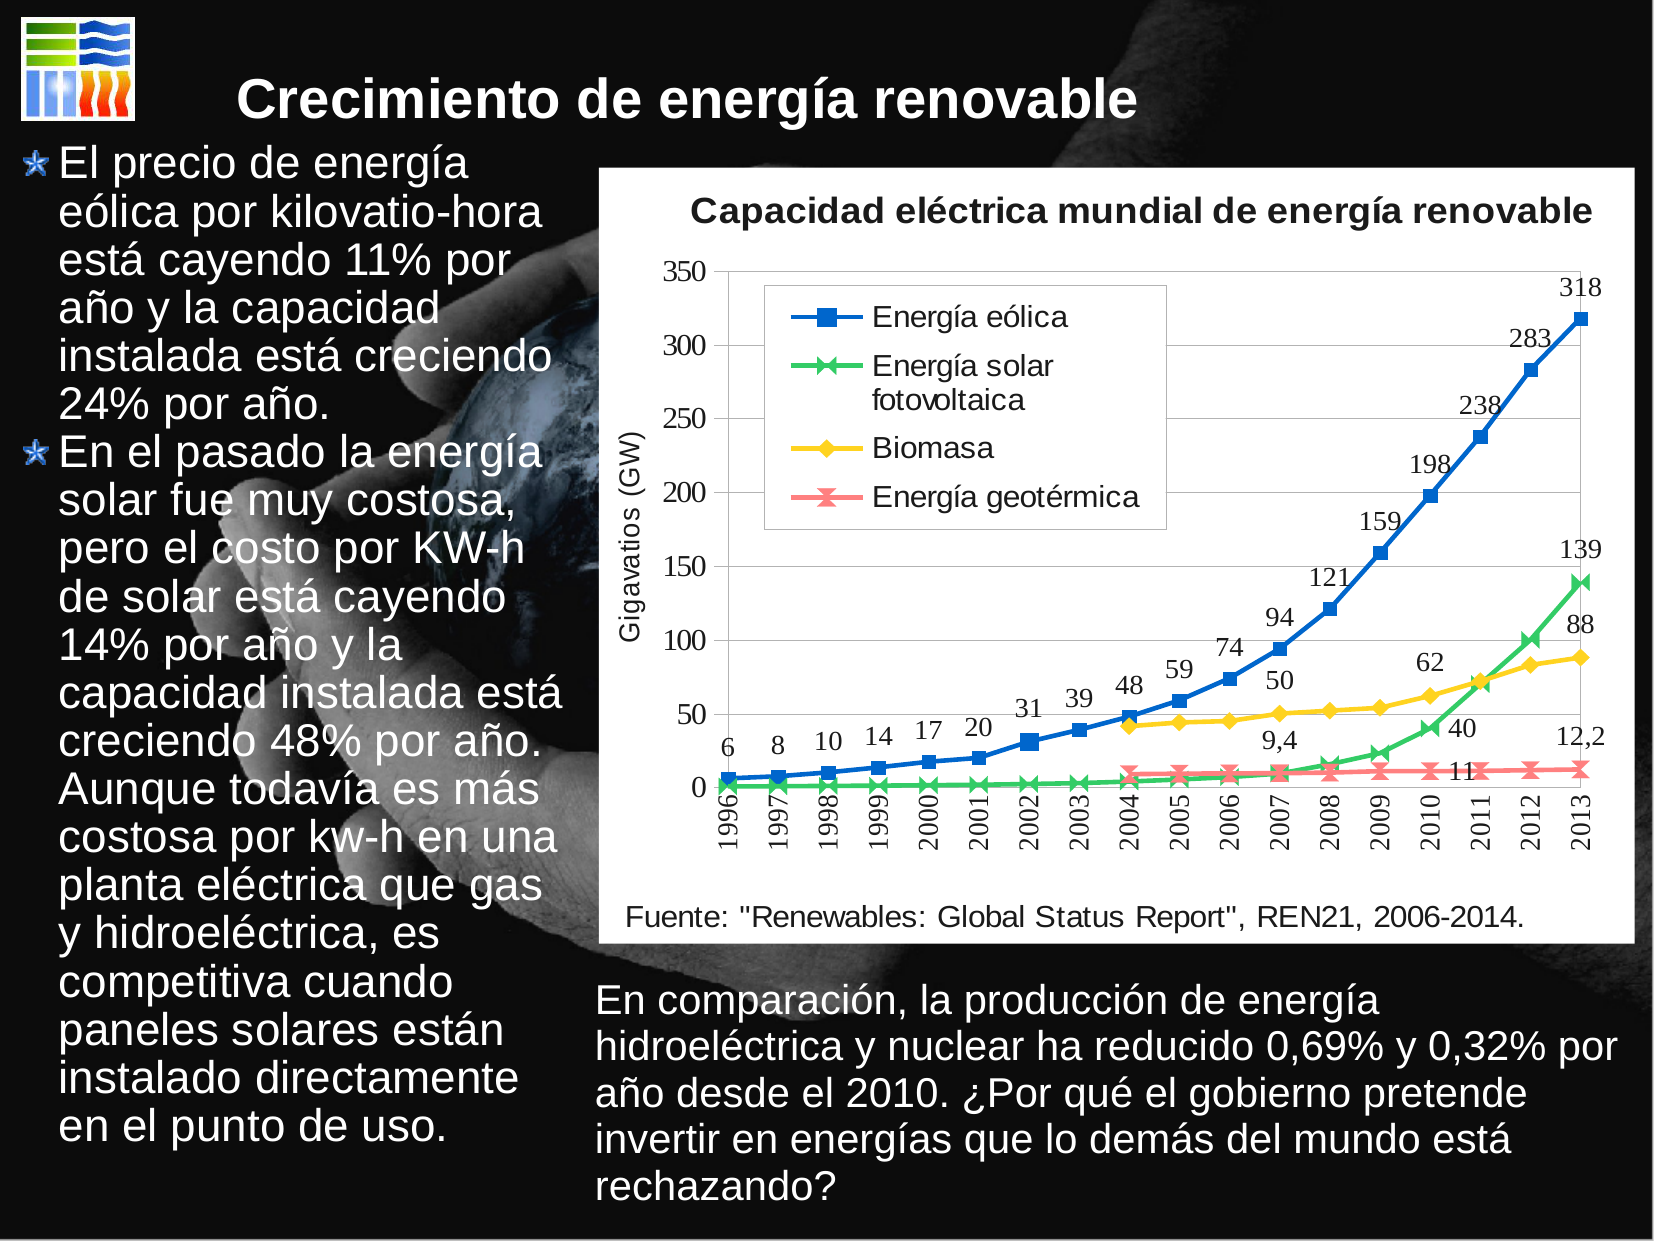

# Crecimiento de energía renovable
El precio de energía eólica por kilovatio-hora está cayendo 11% por año y la capacidad instalada está creciendo 24% por año.
En el pasado la energía solar fue muy costosa, pero el costo por KW-h de solar está cayendo 14% por año y la capacidad instalada está creciendo 48% por año. Aunque todavía es más costosa por kw-h en una planta eléctrica que gas y hidroeléctrica, es competitiva cuando paneles solares están instalado directamente en el punto de uso.
En comparación, la producción de energía hidroeléctrica y nuclear ha reducido 0,69% y 0,32% por año desde el 2010. ¿Por qué el gobierno pretende invertir en energías que lo demás del mundo está rechazando?